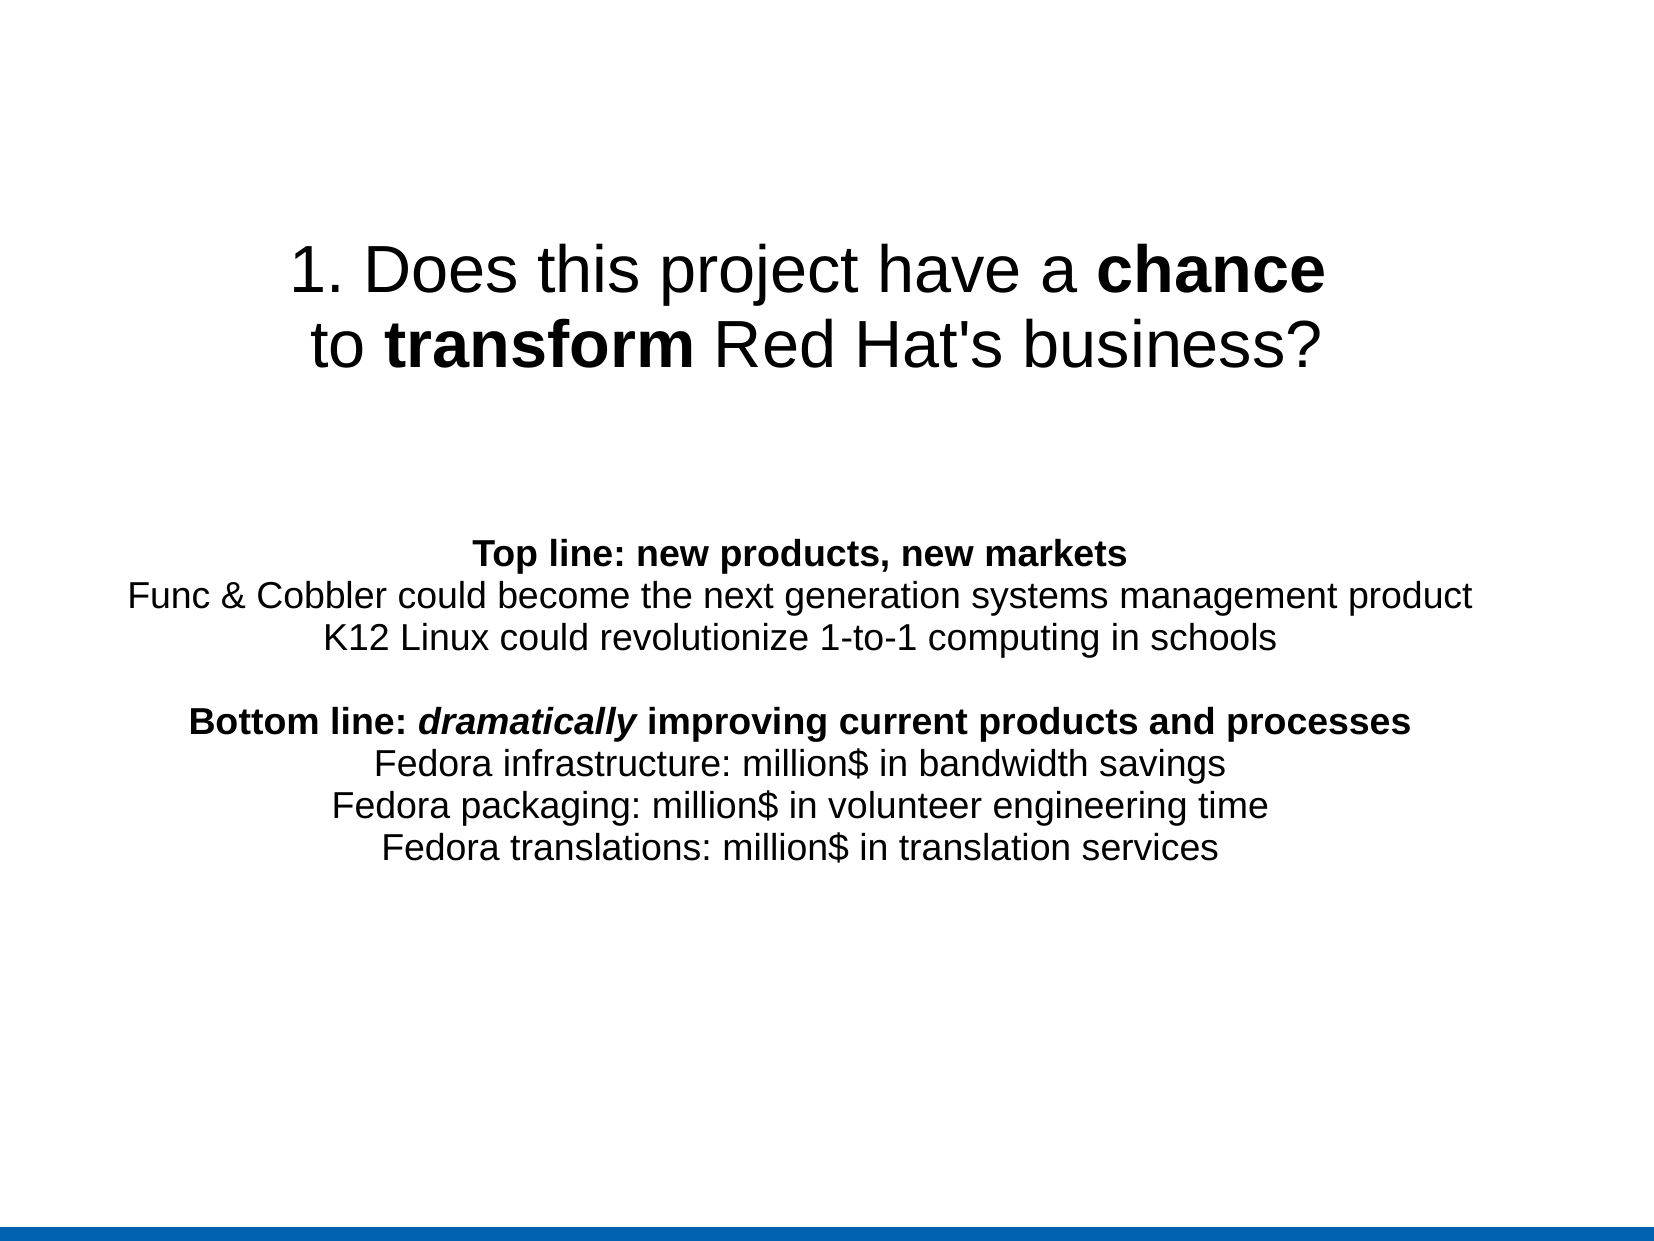

1. Does this project have a chance
to transform Red Hat's business?
Top line: new products, new markets
Func & Cobbler could become the next generation systems management product
K12 Linux could revolutionize 1-to-1 computing in schools
Bottom line: dramatically improving current products and processes
Fedora infrastructure: million$ in bandwidth savings
Fedora packaging: million$ in volunteer engineering time
Fedora translations: million$ in translation services